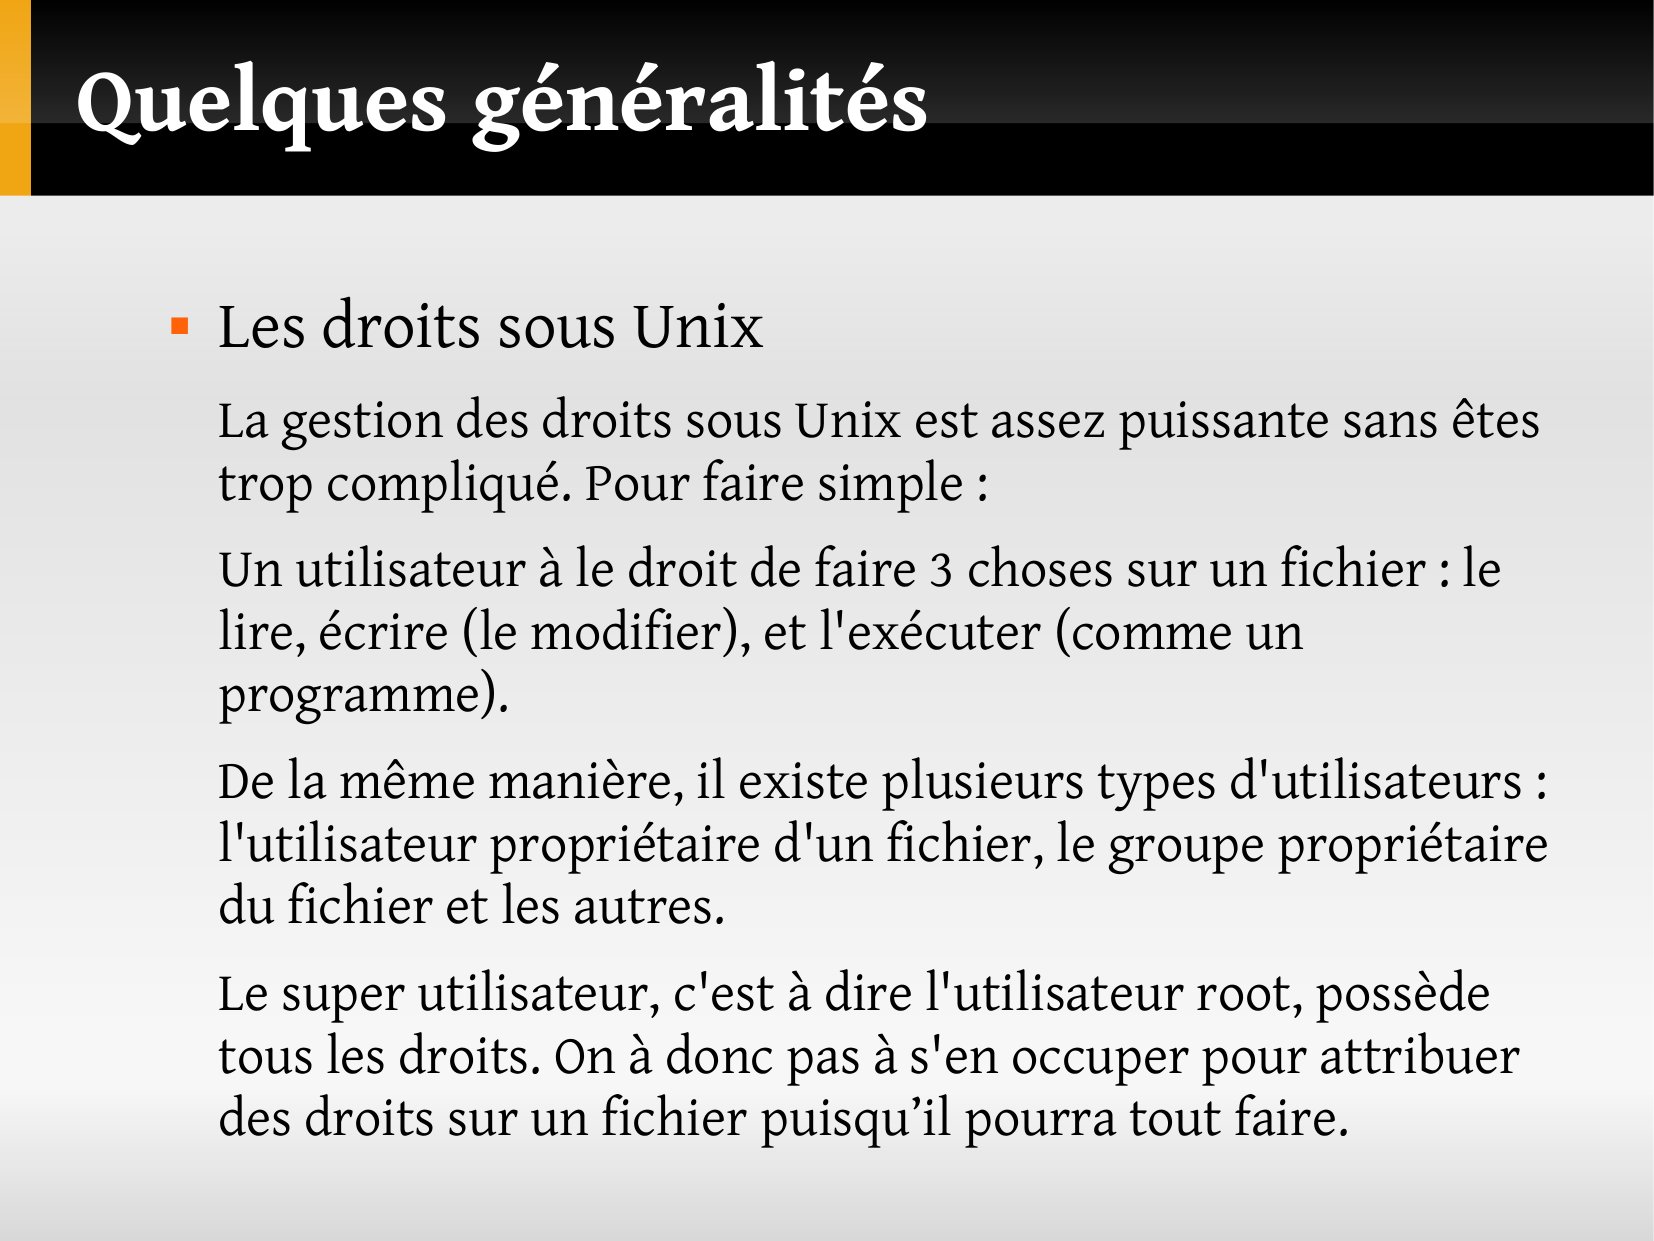

# Quelques généralités
Les droits sous Unix
La gestion des droits sous Unix est assez puissante sans êtes trop compliqué. Pour faire simple :
Un utilisateur à le droit de faire 3 choses sur un fichier : le lire, écrire (le modifier), et l'exécuter (comme un programme).
De la même manière, il existe plusieurs types d'utilisateurs : l'utilisateur propriétaire d'un fichier, le groupe propriétaire du fichier et les autres.
Le super utilisateur, c'est à dire l'utilisateur root, possède tous les droits. On à donc pas à s'en occuper pour attribuer des droits sur un fichier puisqu’il pourra tout faire.